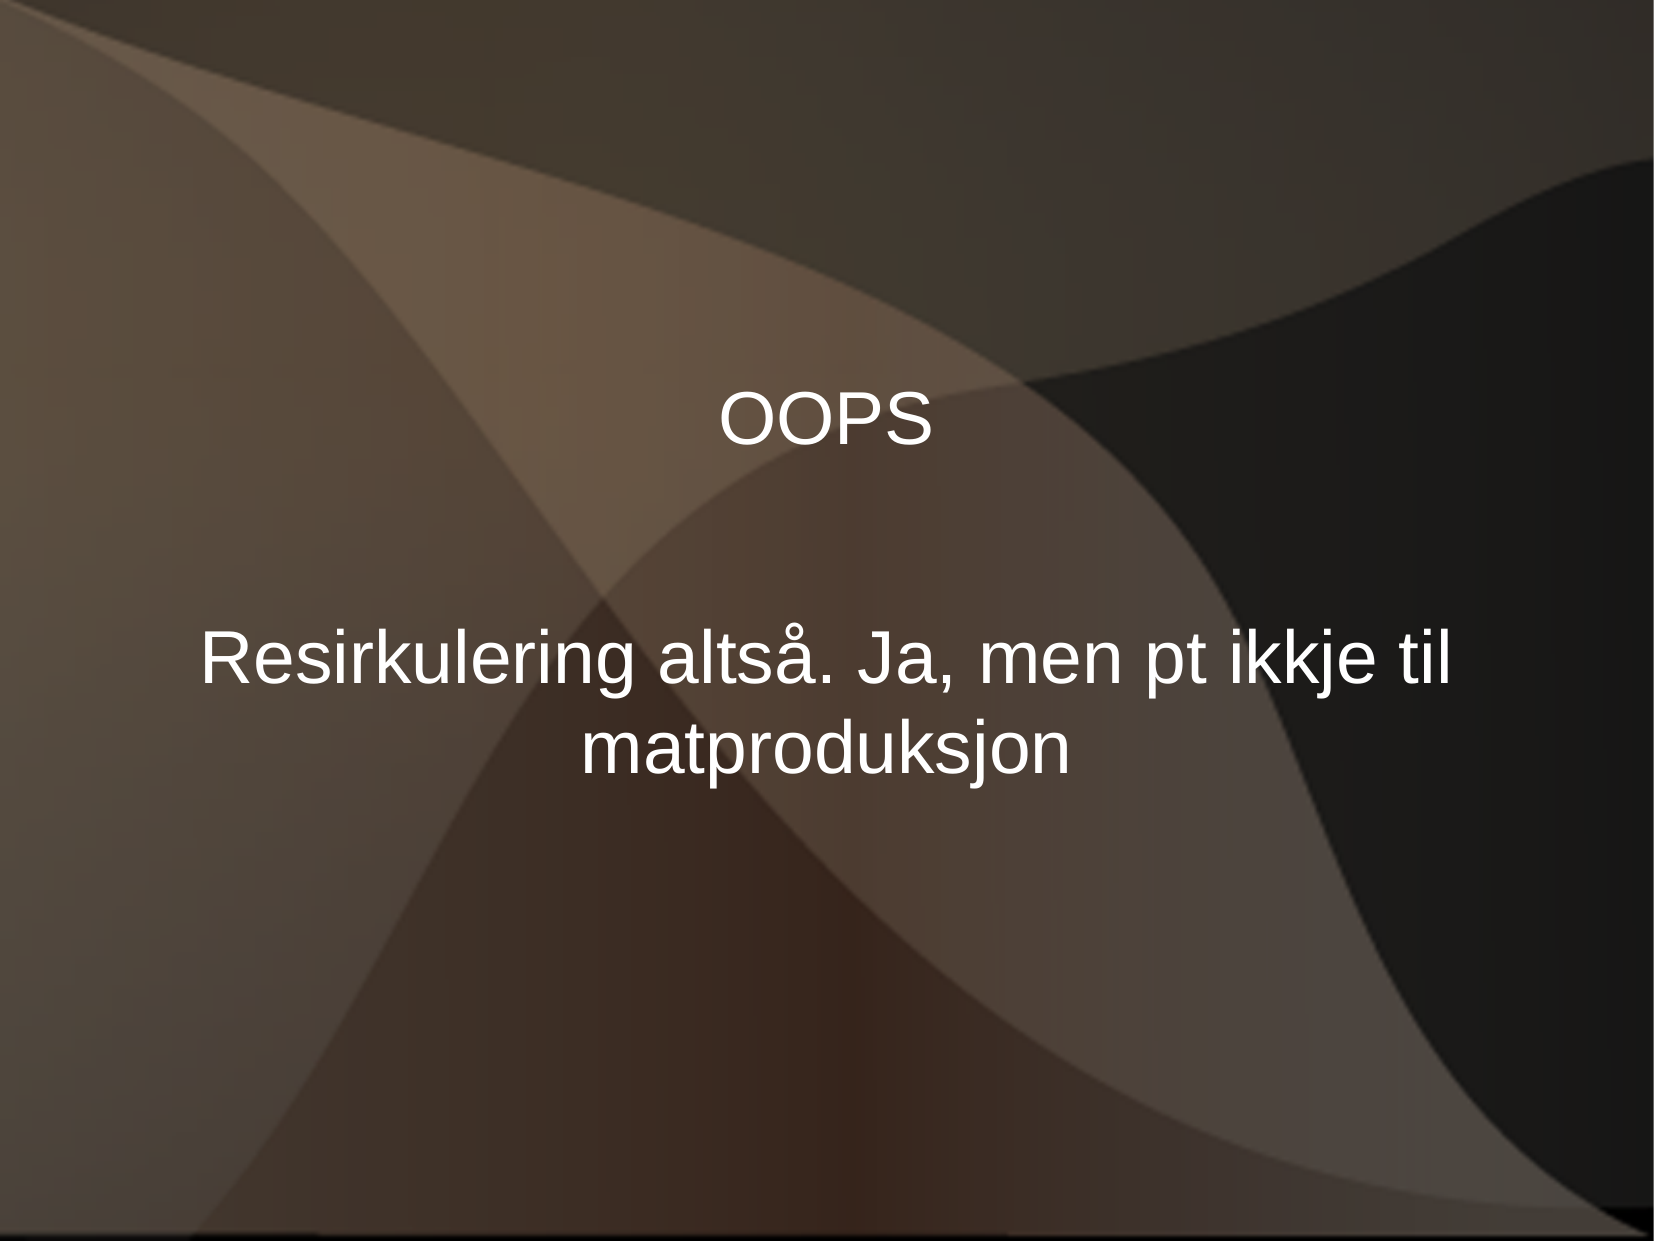

# OOPS
Resirkulering altså. Ja, men pt ikkje til matproduksjon